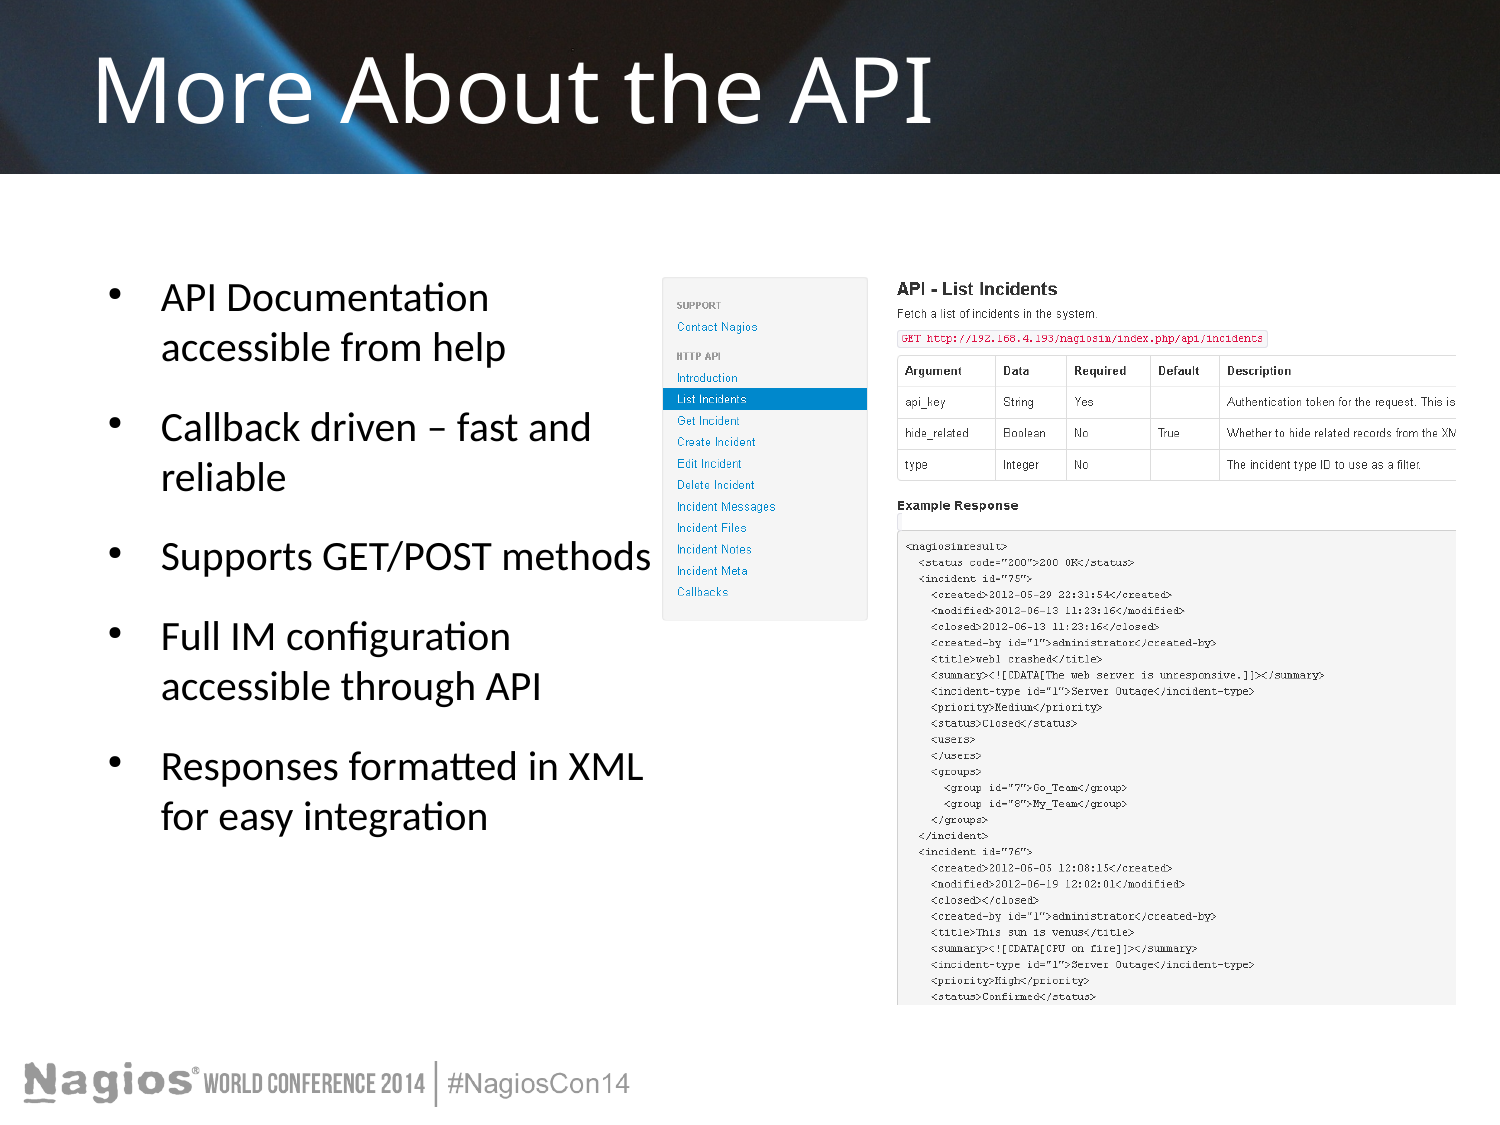

# More About the API
API Documentation accessible from help
Callback driven – fast and reliable
Supports GET/POST methods
Full IM configuration accessible through API
Responses formatted in XML for easy integration